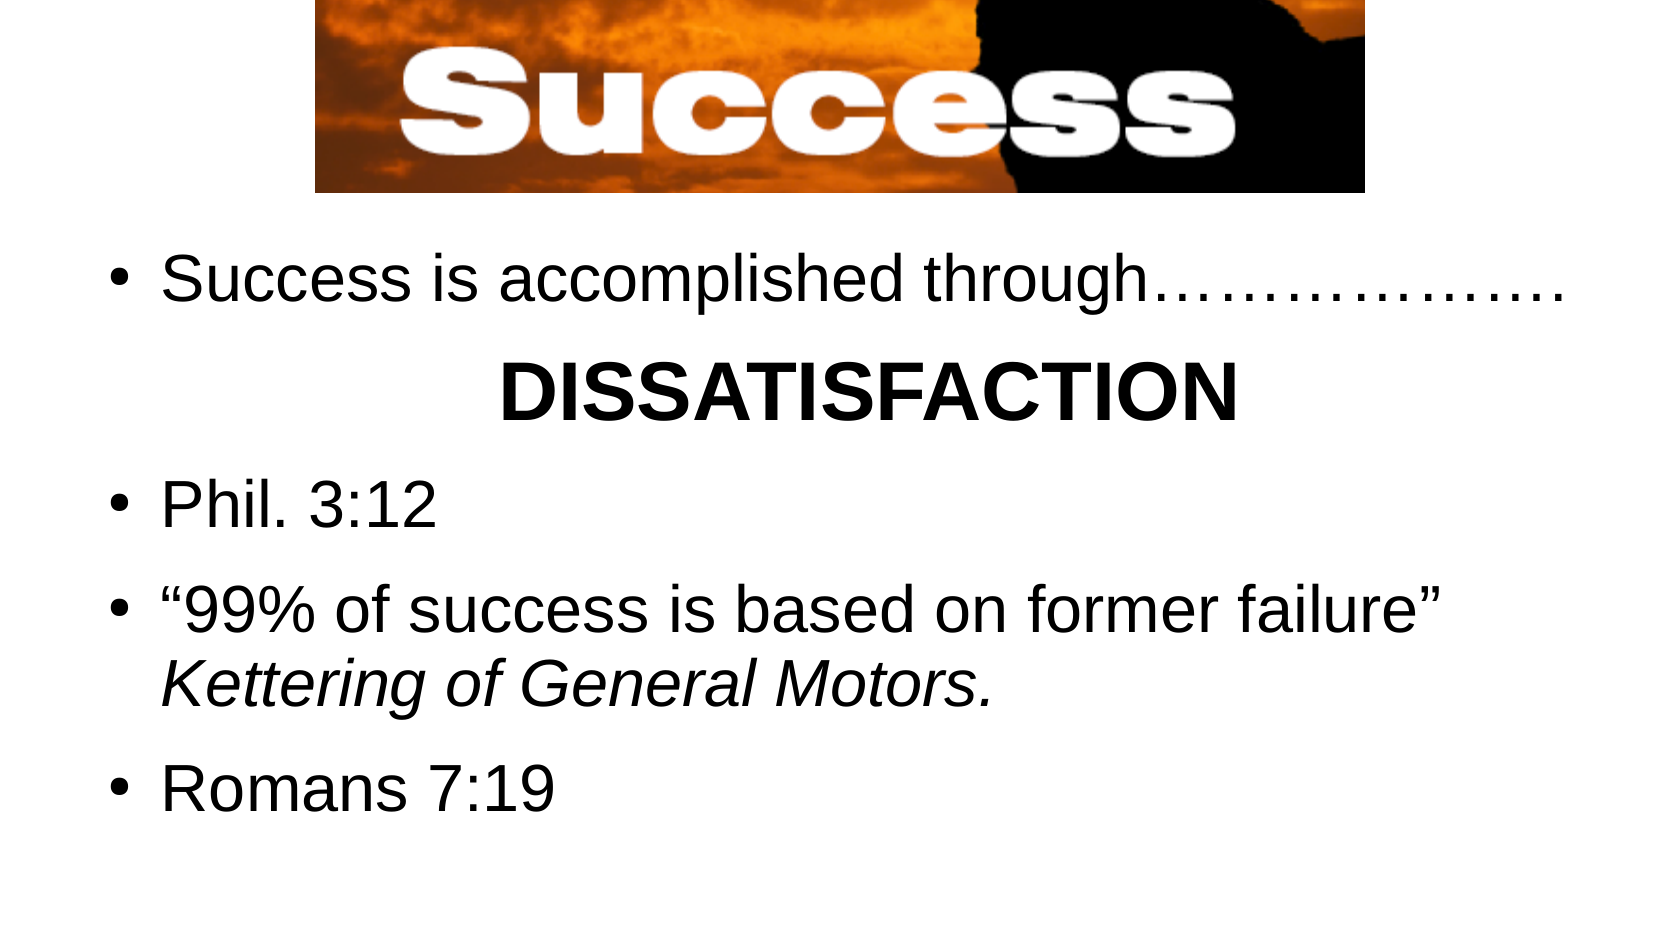

#
Success is accomplished through……………….
DISSATISFACTION
Phil. 3:12
“99% of success is based on former failure” Kettering of General Motors.
Romans 7:19